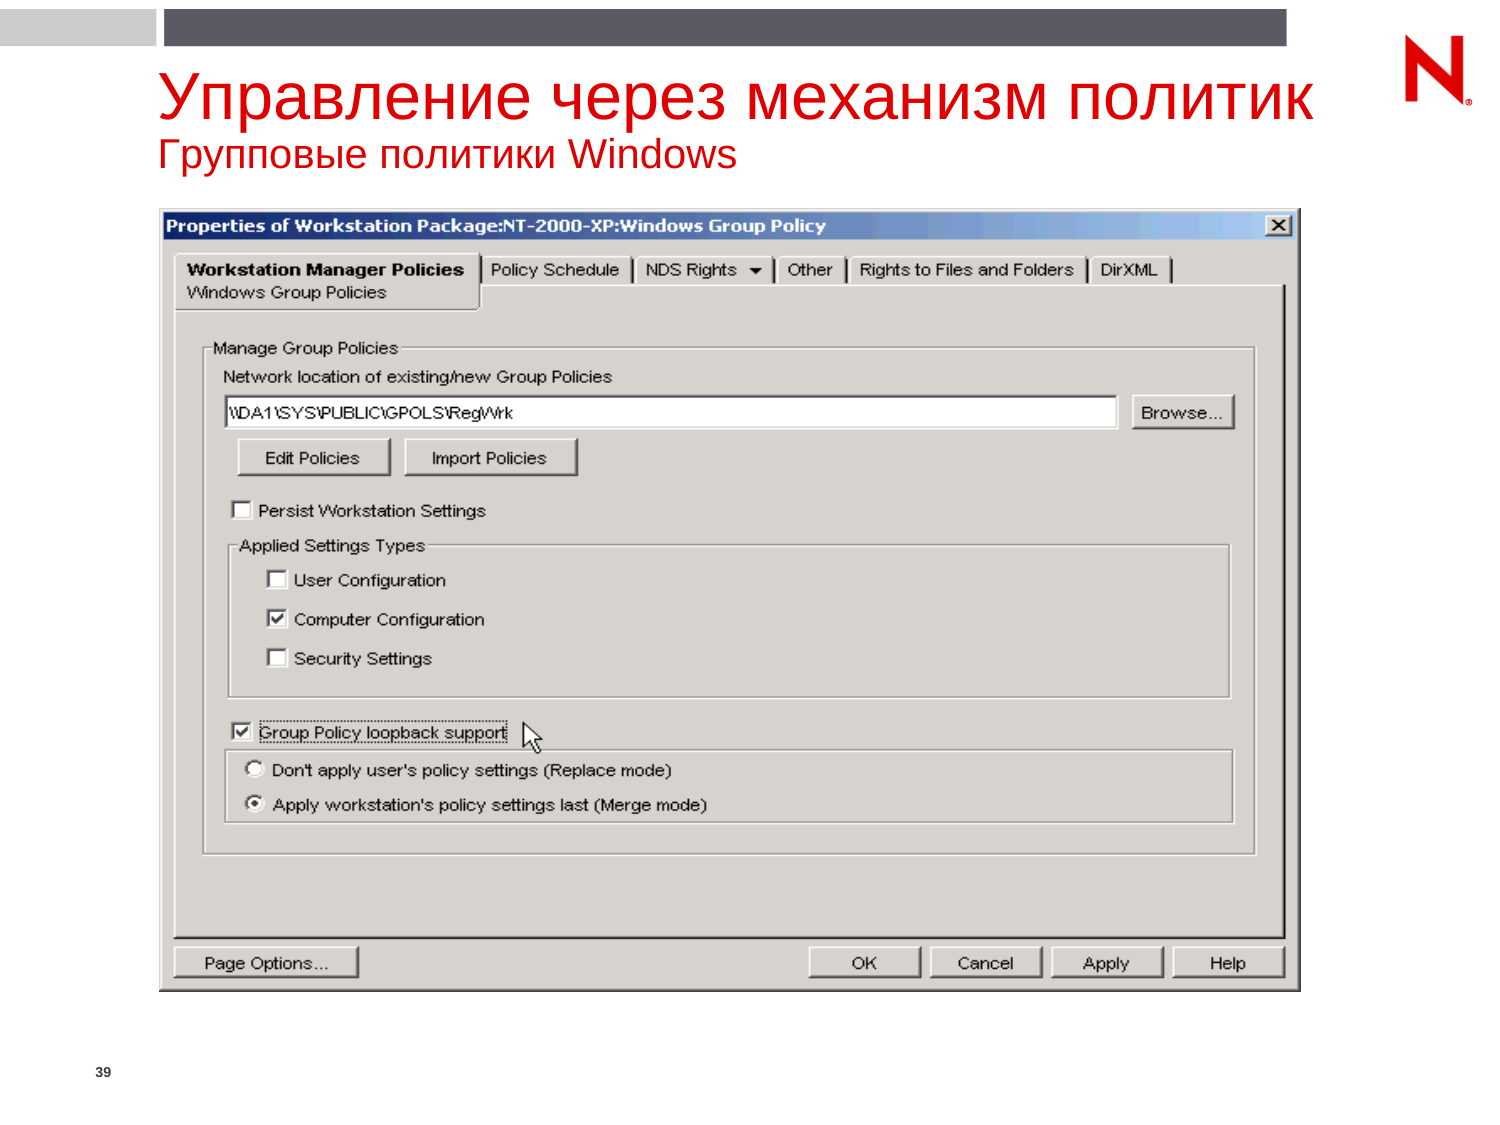

# Управление через механизм политик Групповые политики Windows
Редактор групповых политик WindowsXP/2000
ConsoleOne-Poledit для Windows98/NT